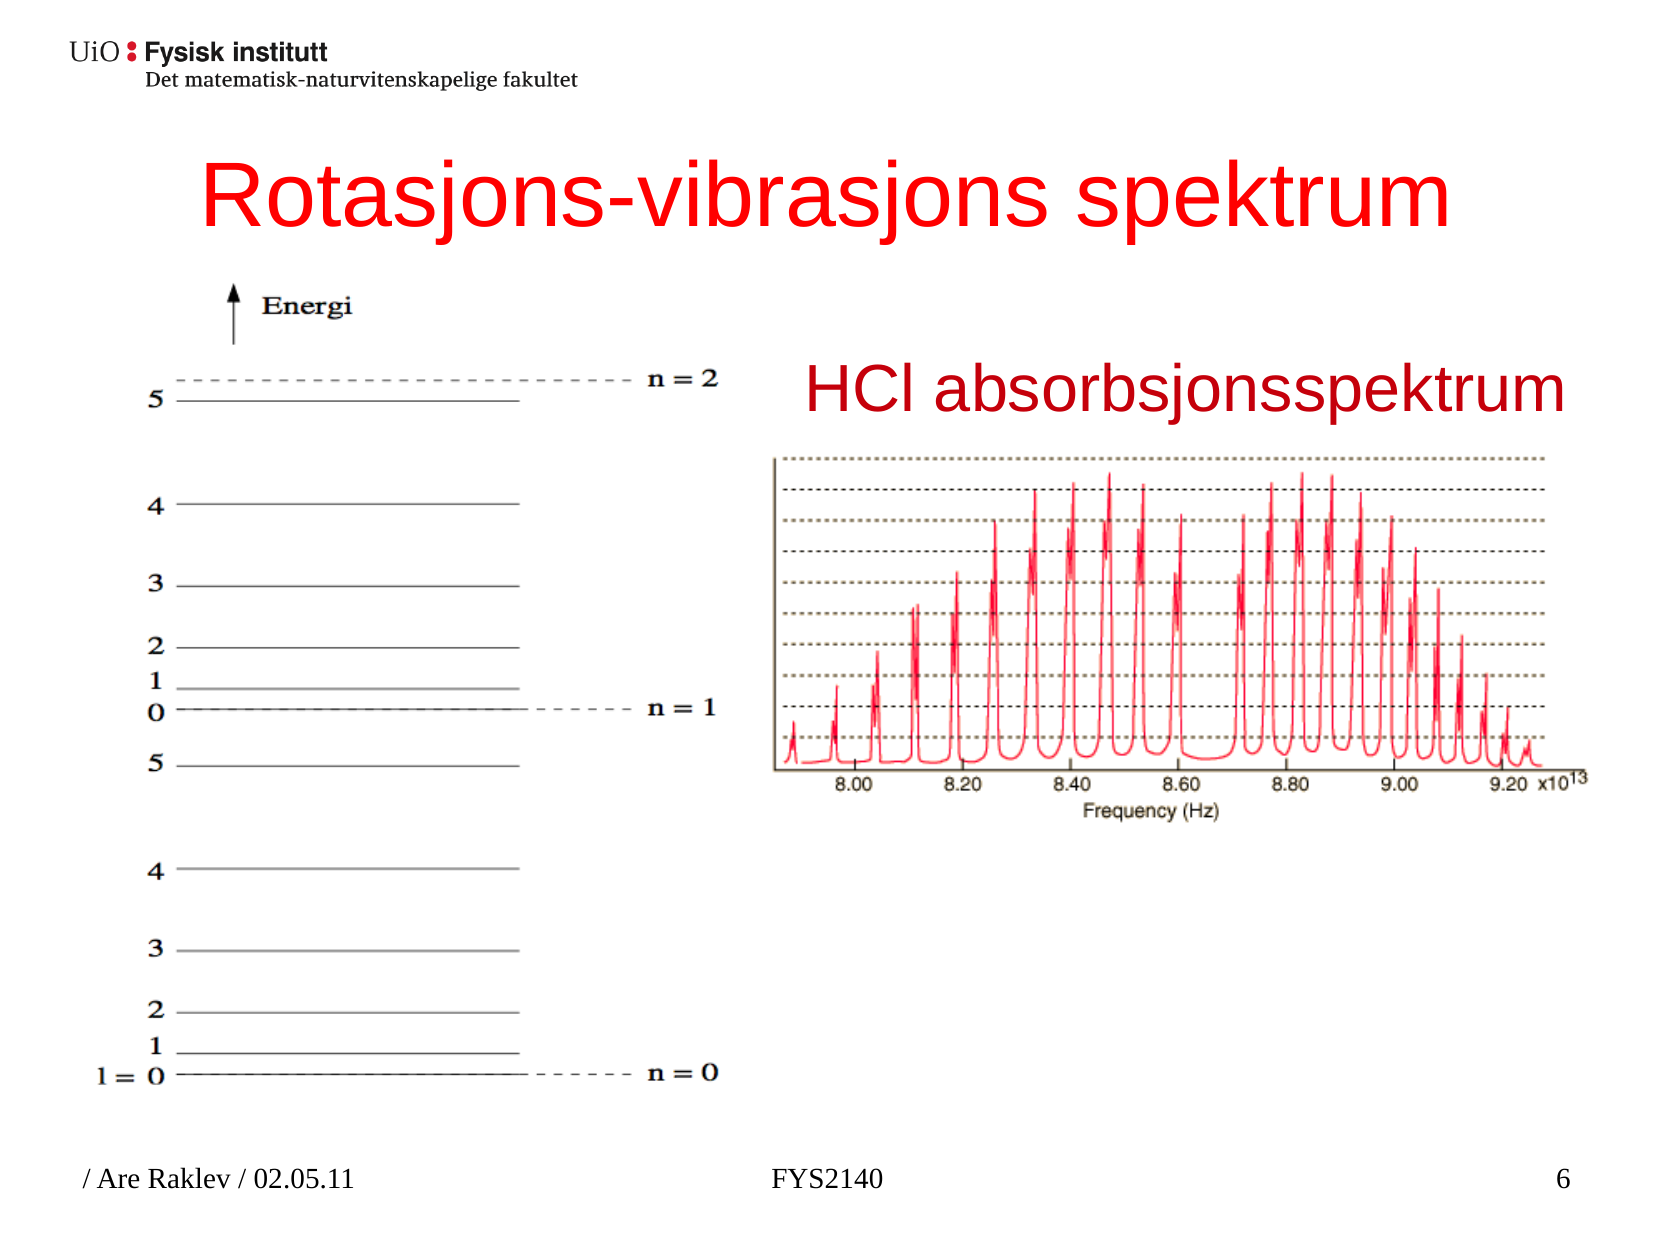

# Rotasjons-vibrasjons spektrum
HCl absorbsjonsspektrum
/ Are Raklev / 02.05.11
FYS2140
6